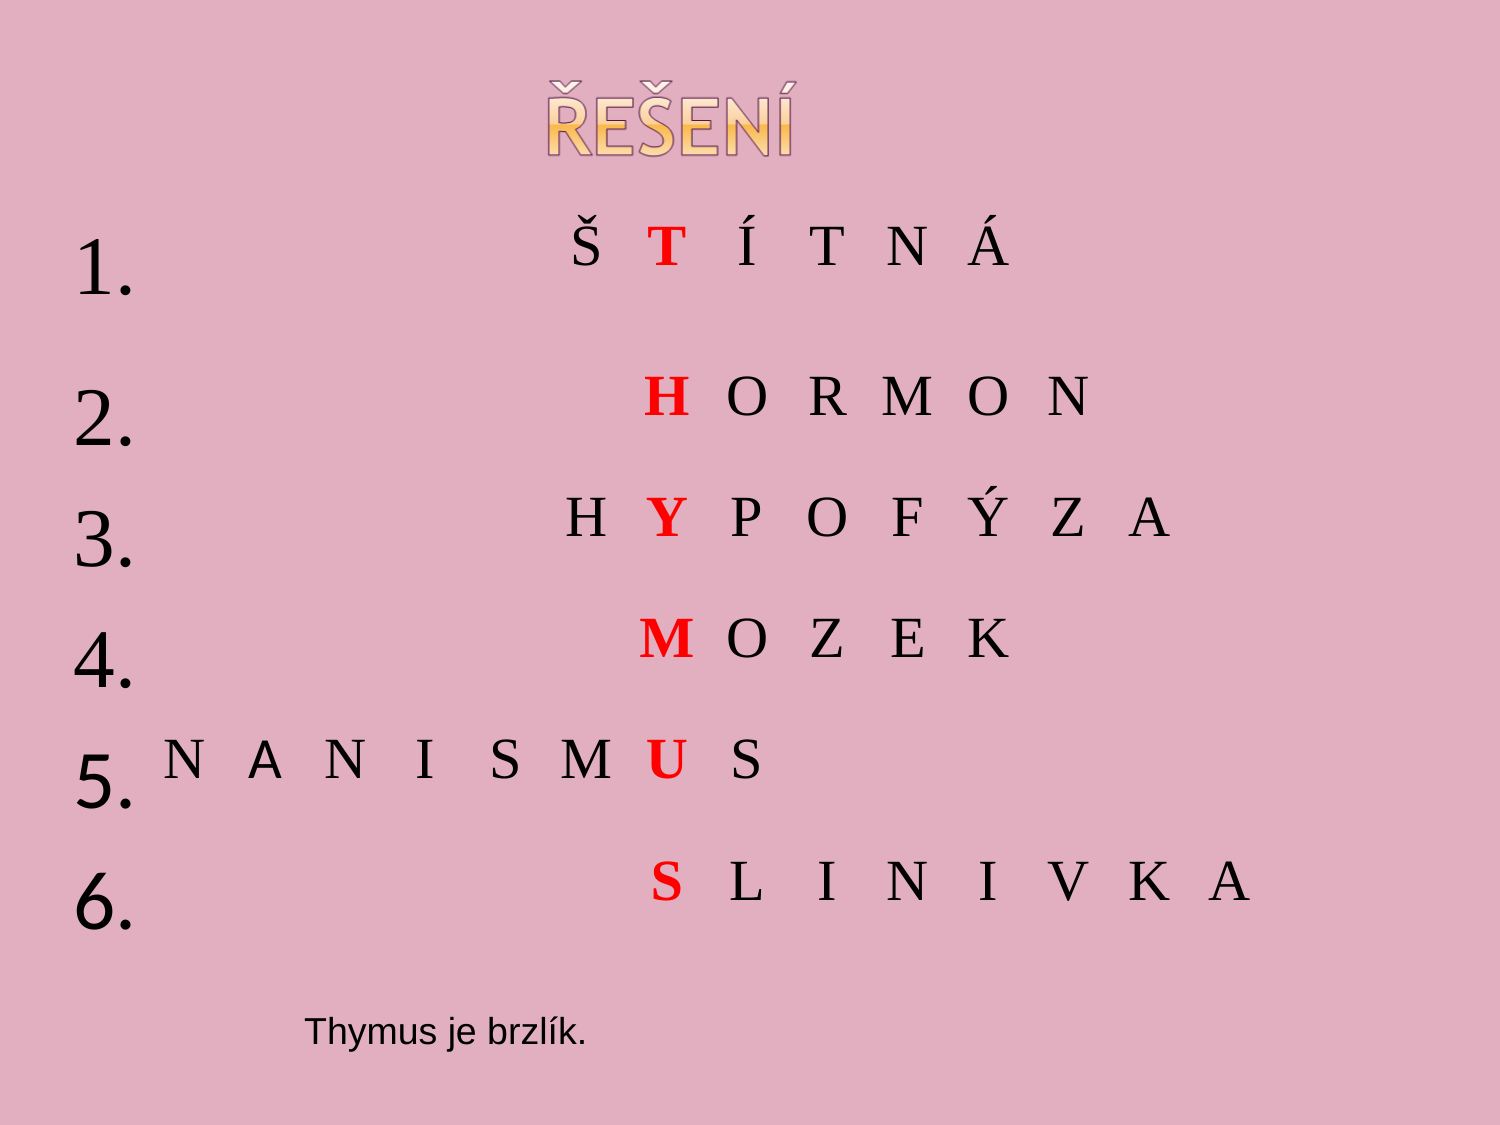

| 1. | | | | | | Š | T | Í | T | N | Á | | | |
| --- | --- | --- | --- | --- | --- | --- | --- | --- | --- | --- | --- | --- | --- | --- |
| 2. | | | | | | | H | O | R | M | O | N | | |
| 3. | | | | | | H | Y | P | O | F | Ý | Z | A | |
| 4. | | | | | | | M | O | Z | E | K | | | |
| 5. | N | A | N | I | S | M | U | S | | | | | | |
| 6. | | | | | | | S | L | I | N | I | V | K | A |
Thymus je brzlík.